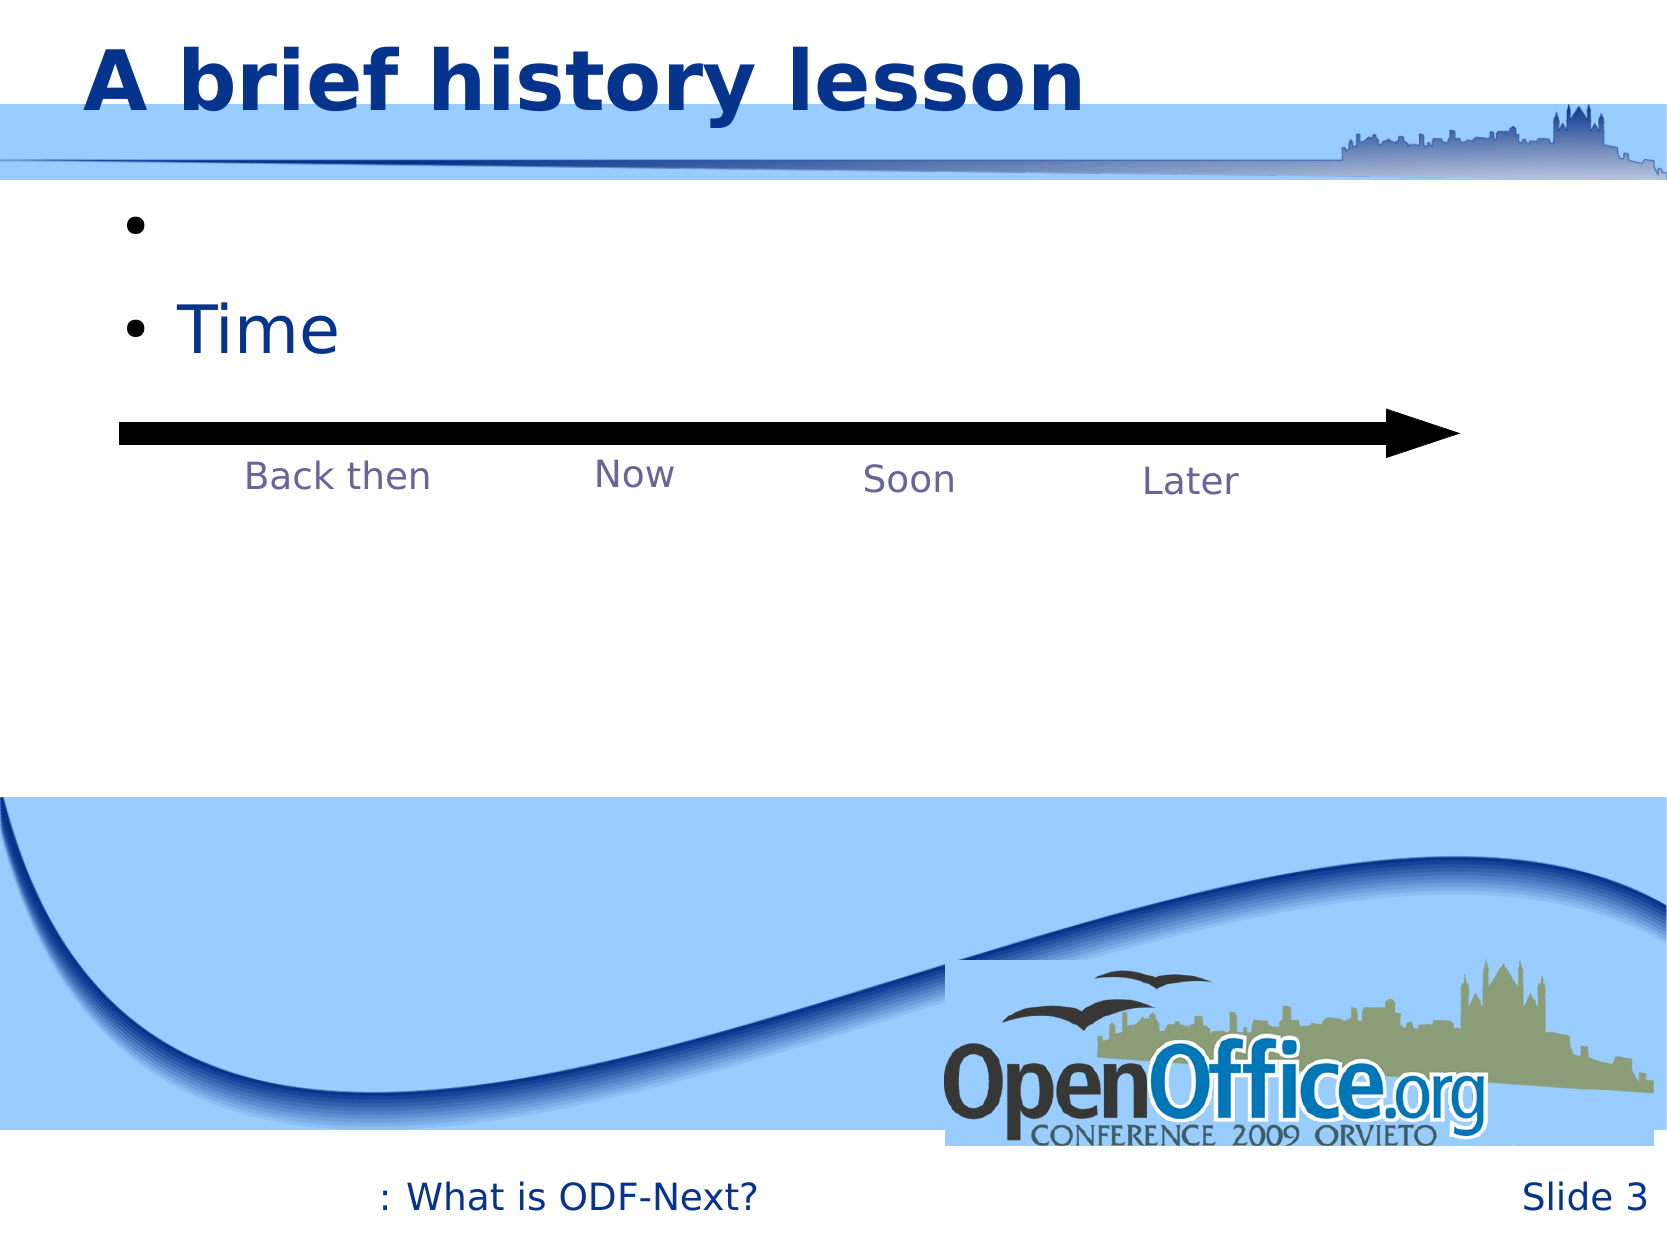

# A brief history lesson
Time
Now
Back then
Soon
Later
What is ODF-Next?
3